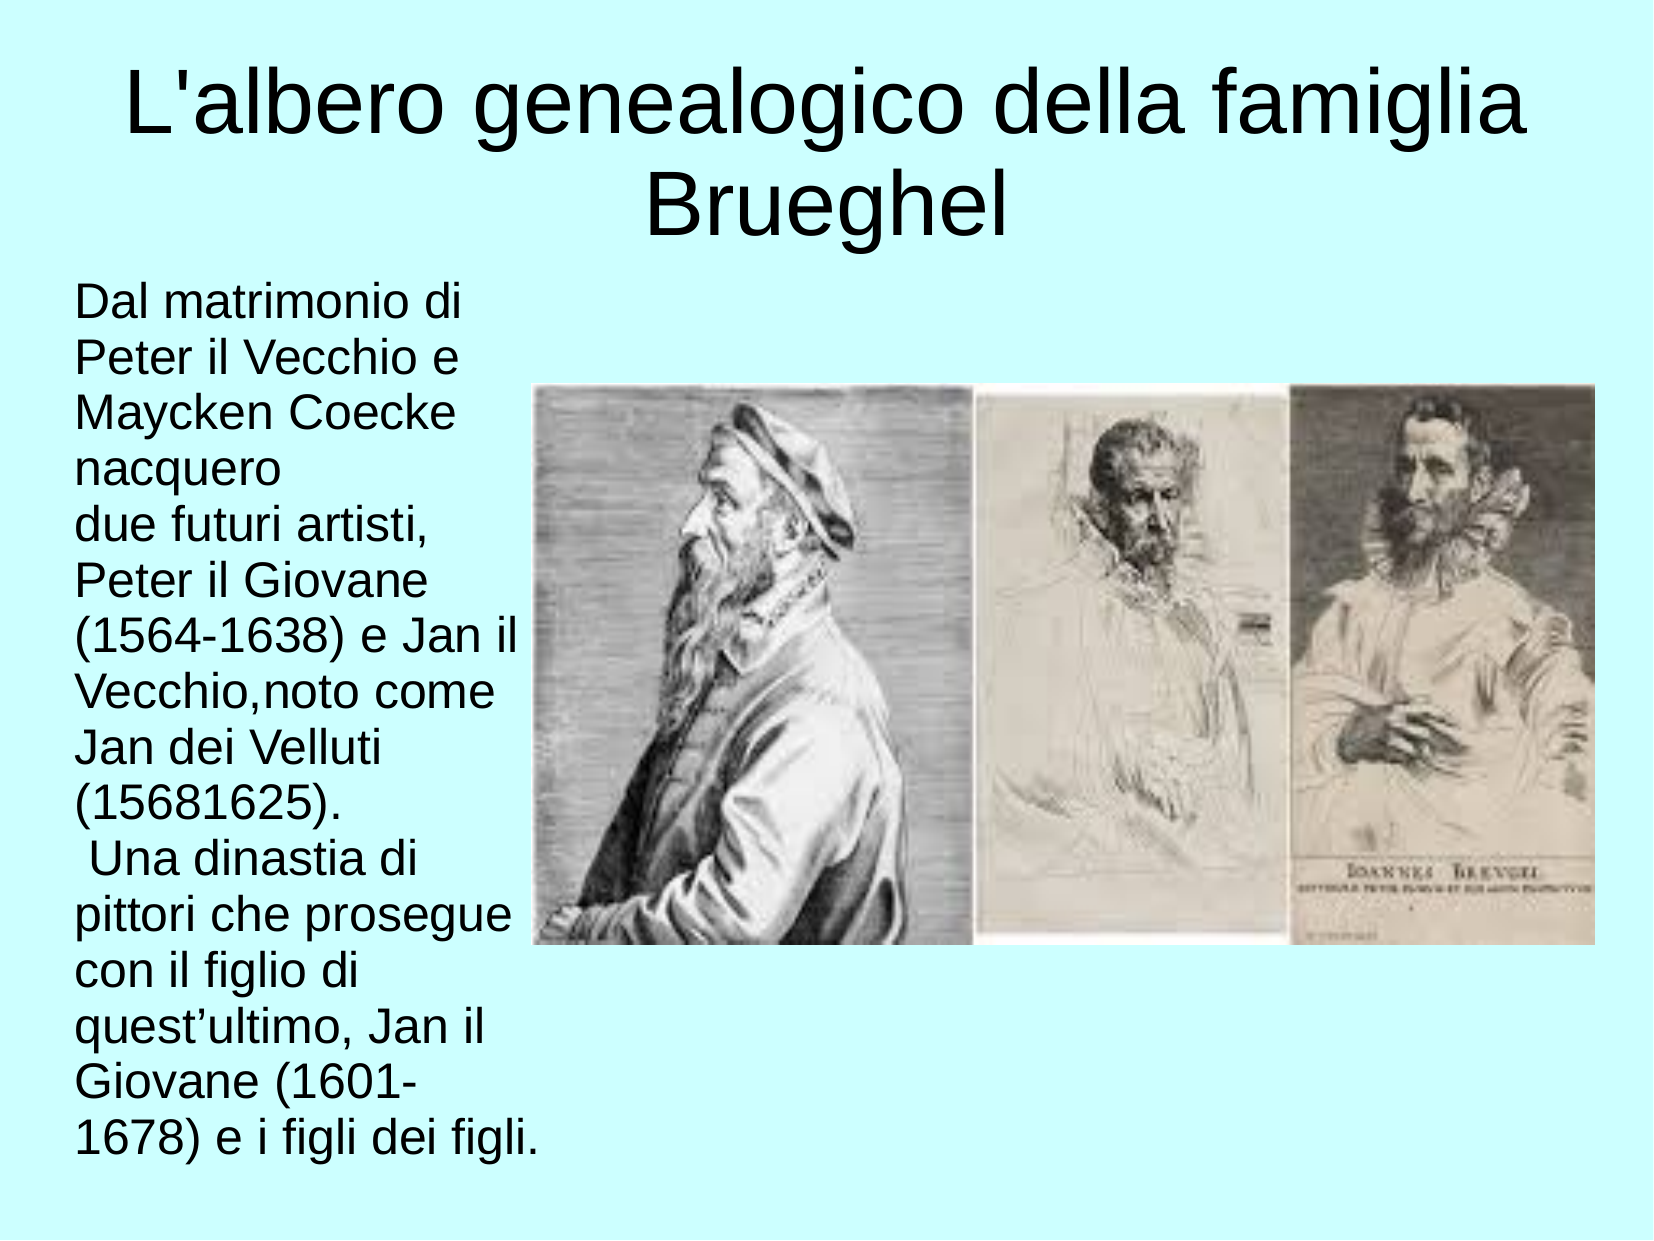

# L'albero genealogico della famiglia Brueghel
Dal matrimonio di Peter il Vecchio e Maycken Coecke nacquero
due futuri artisti, Peter il Giovane (1564-1638) e Jan il Vecchio,noto come Jan dei Velluti (15681625).
 Una dinastia di pittori che prosegue con il figlio di quest’ultimo, Jan il Giovane (1601-
1678) e i figli dei figli.